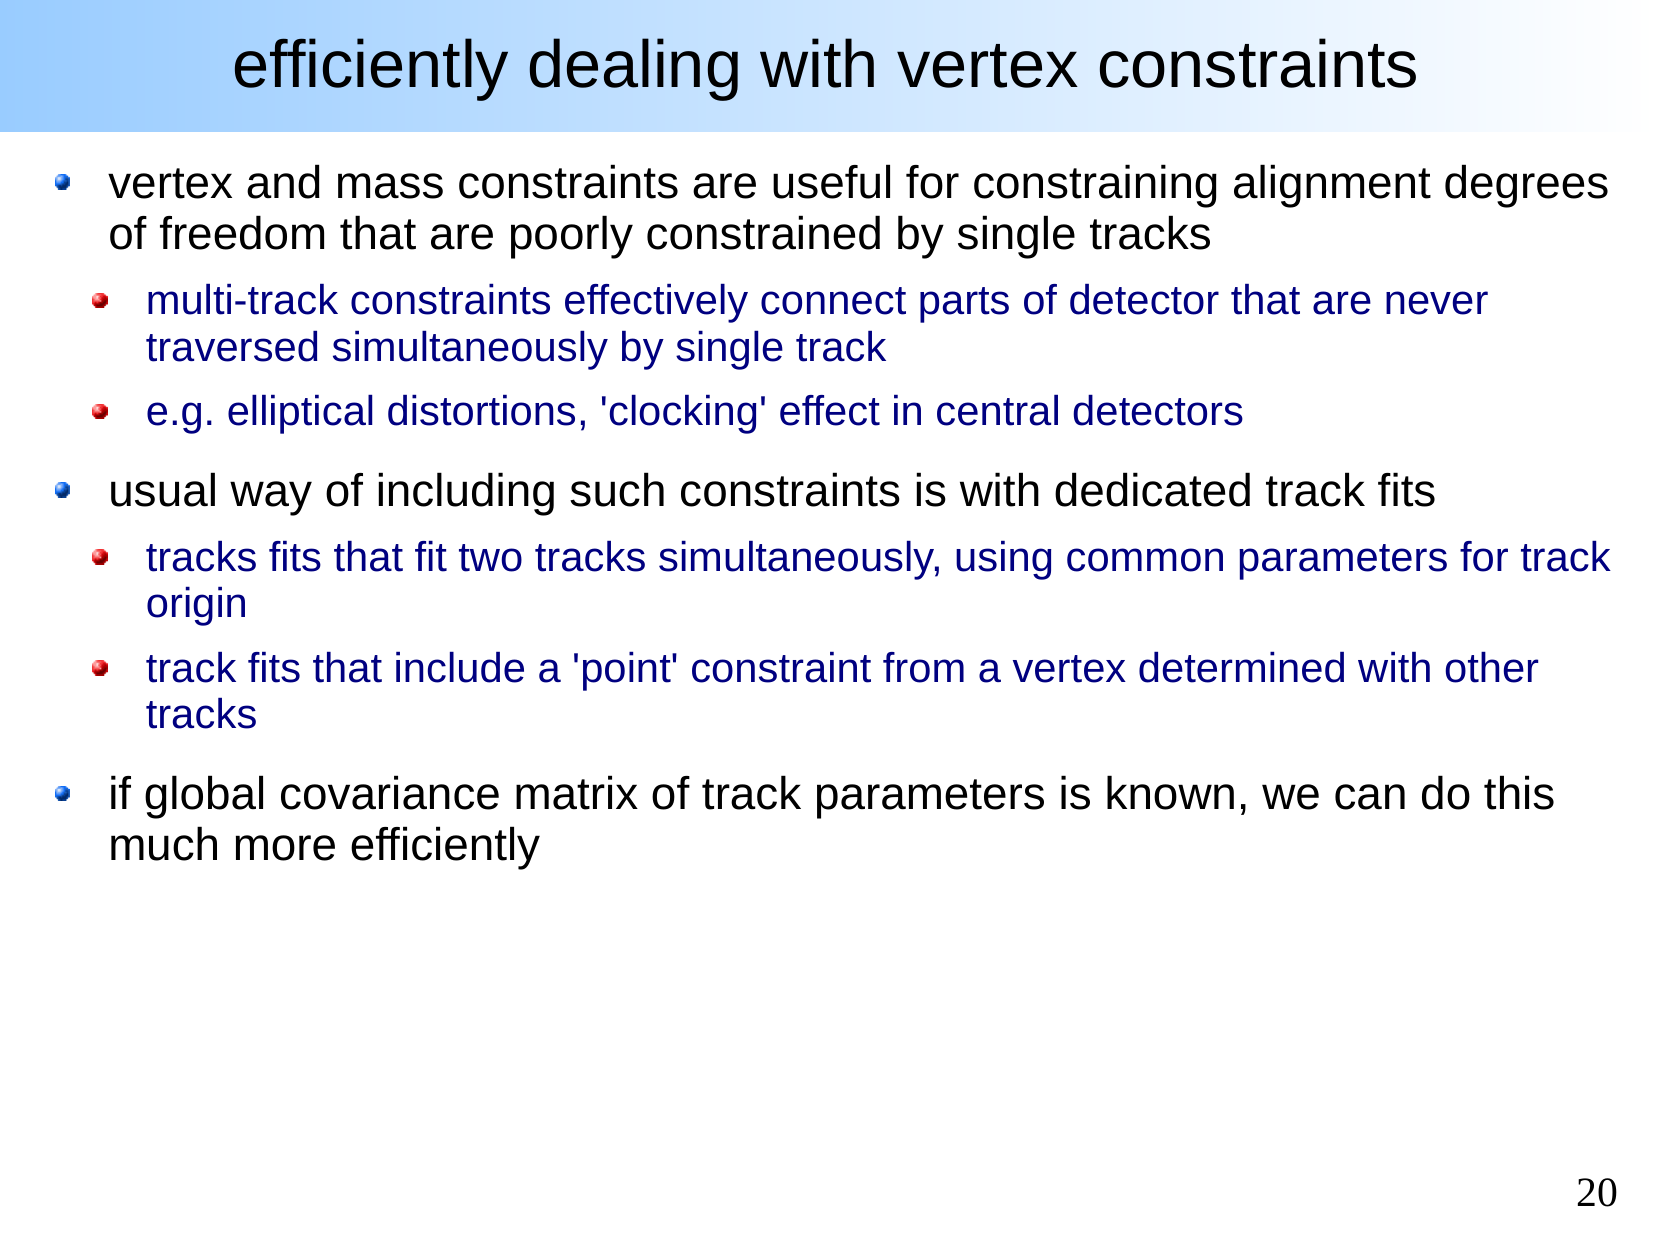

# efficiently dealing with vertex constraints
vertex and mass constraints are useful for constraining alignment degrees of freedom that are poorly constrained by single tracks
multi-track constraints effectively connect parts of detector that are never traversed simultaneously by single track
e.g. elliptical distortions, 'clocking' effect in central detectors
usual way of including such constraints is with dedicated track fits
tracks fits that fit two tracks simultaneously, using common parameters for track origin
track fits that include a 'point' constraint from a vertex determined with other tracks
if global covariance matrix of track parameters is known, we can do this much more efficiently
20